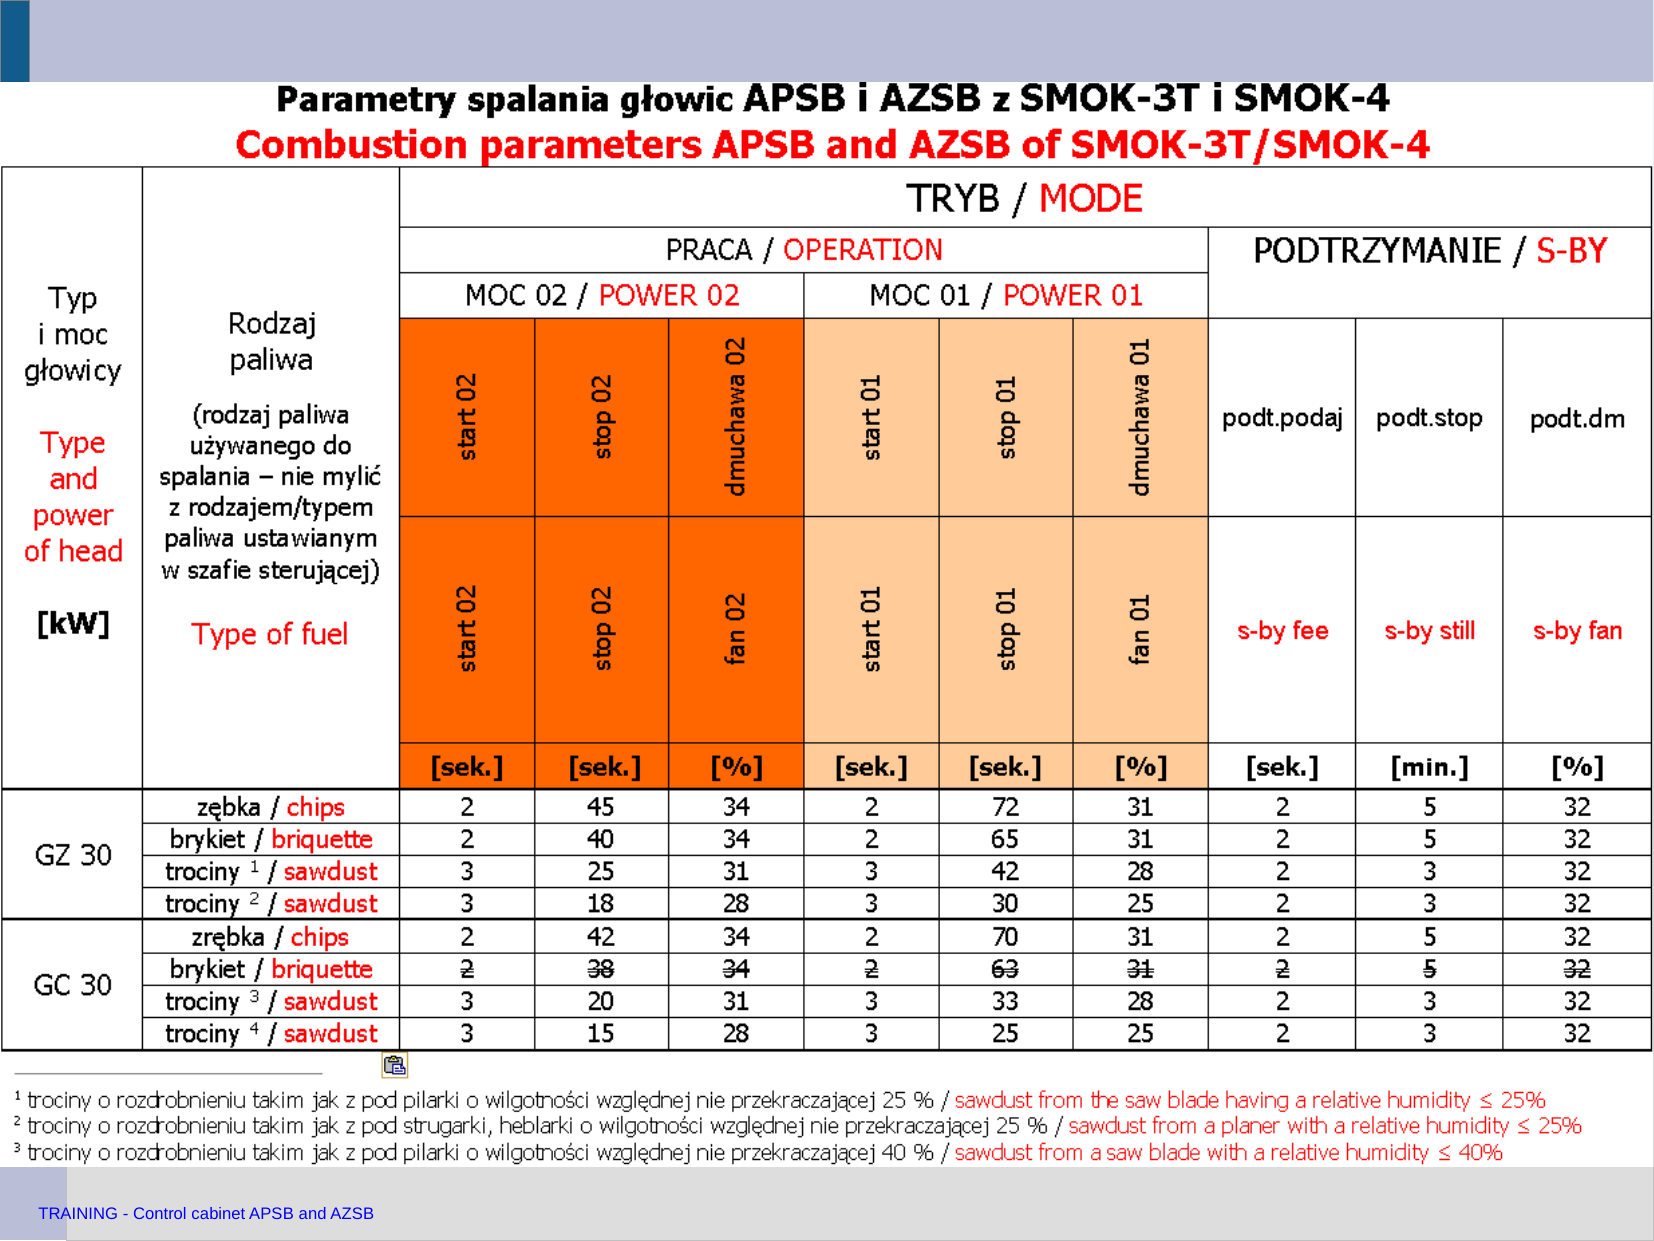

TRAINING - Control cabinet APSB and AZSB